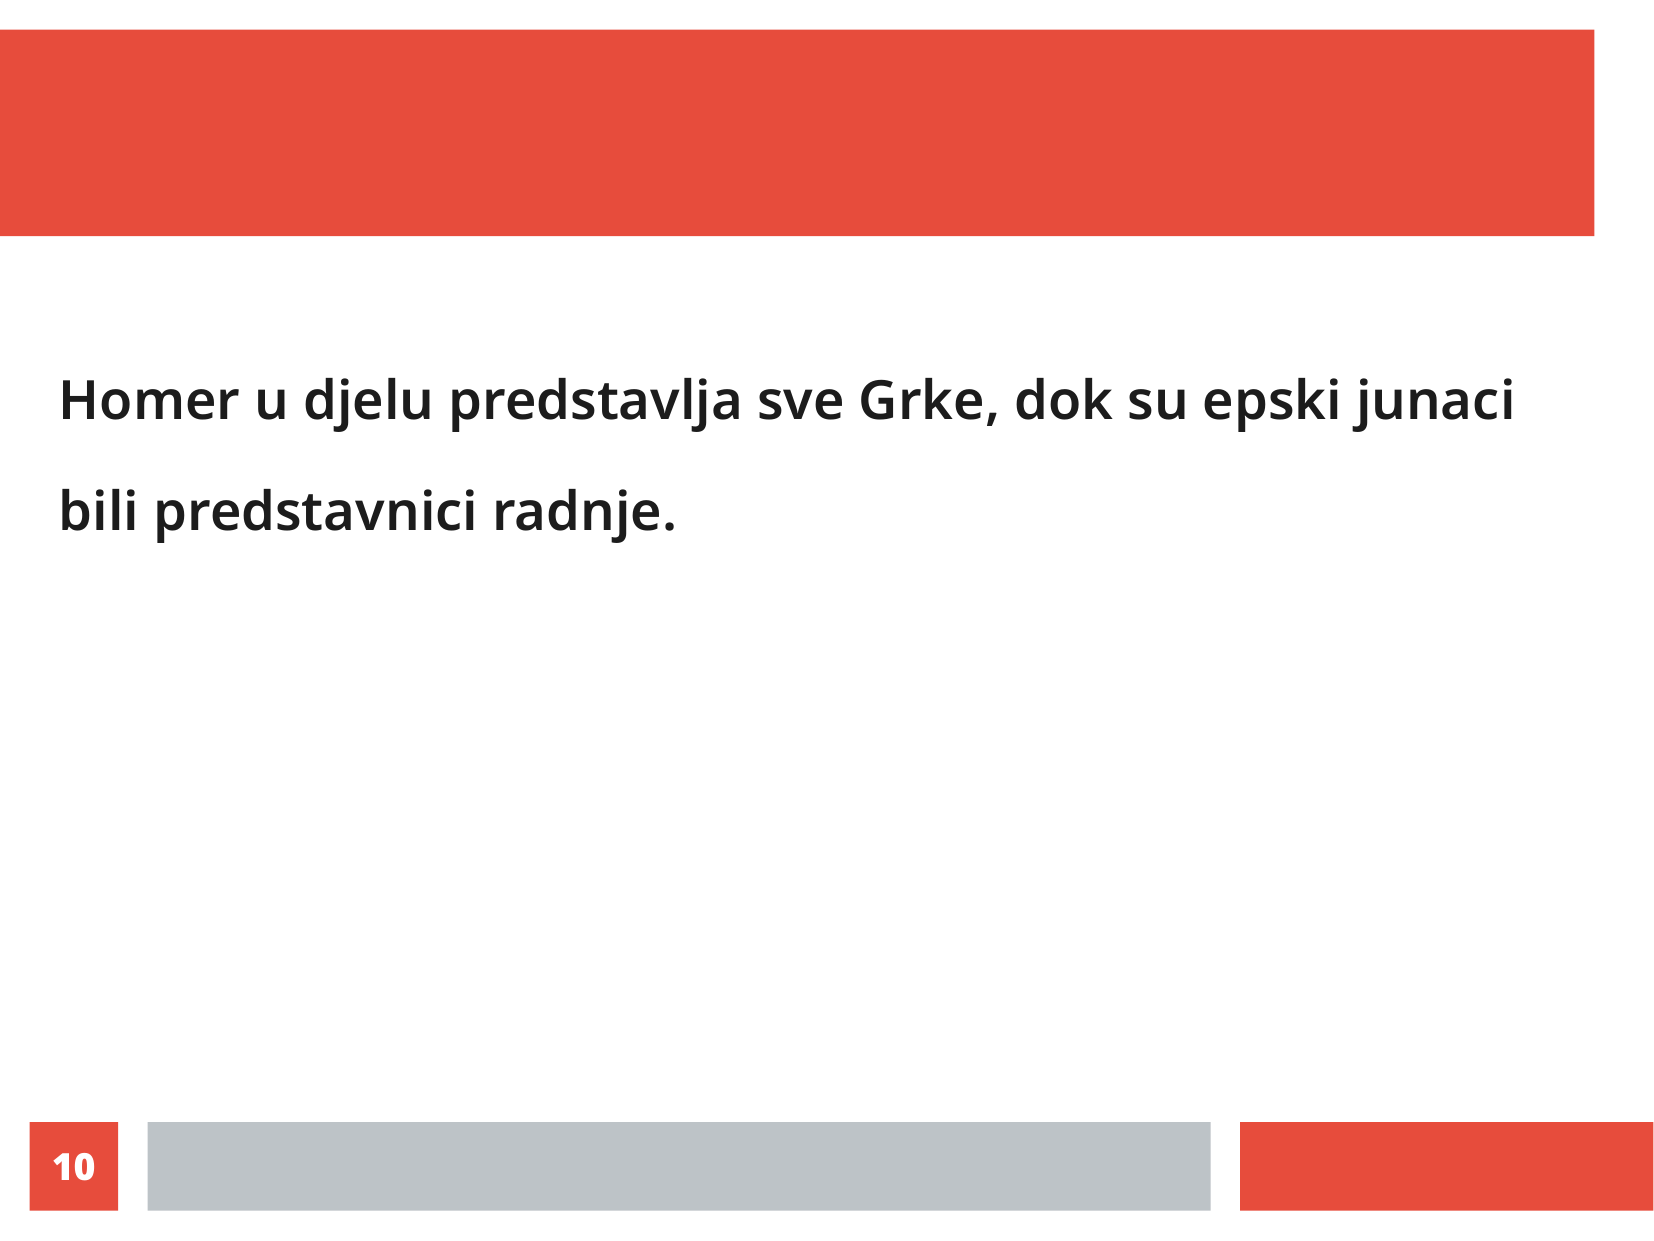

#
Homer u djelu predstavlja sve Grke, dok su epski junaci bili predstavnici radnje.
10